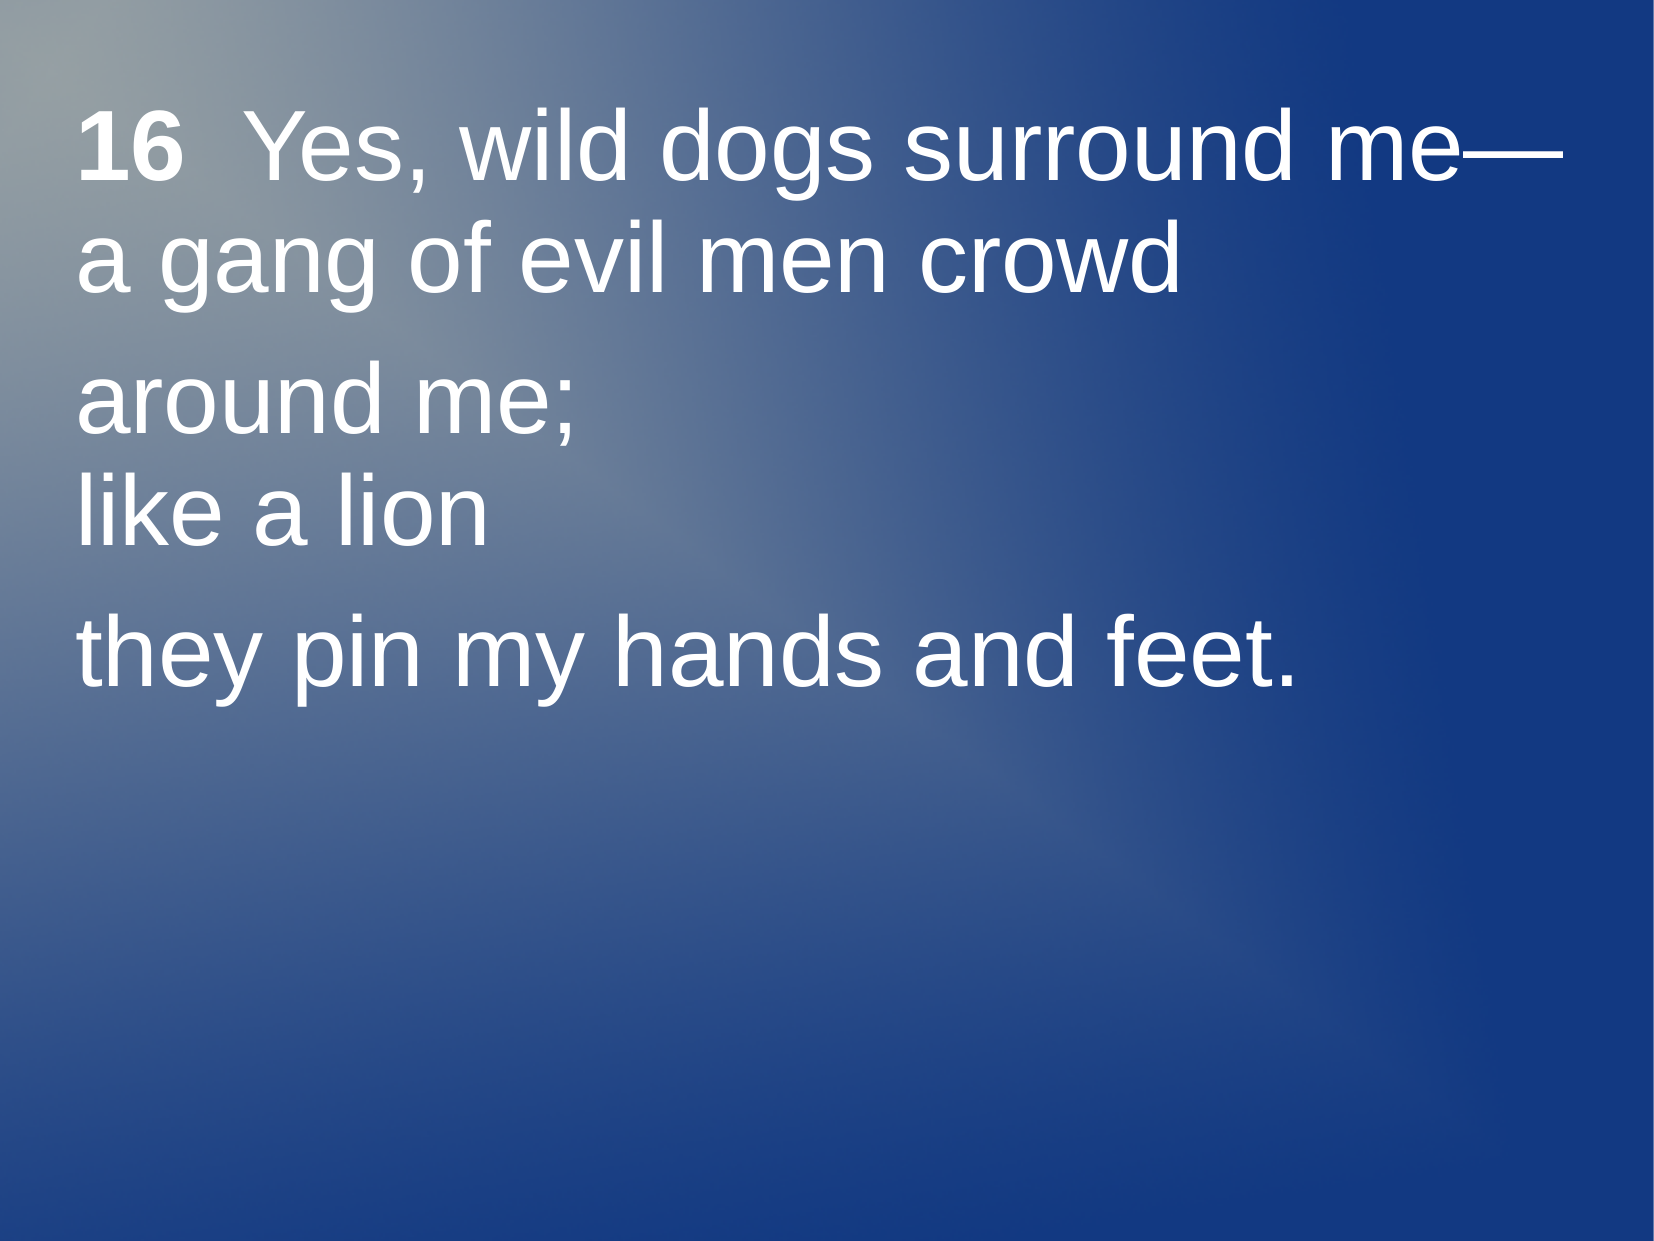

# 16  Yes, wild dogs surround me— a gang of evil men crowd
around me;
like a lion
they pin my hands and feet.